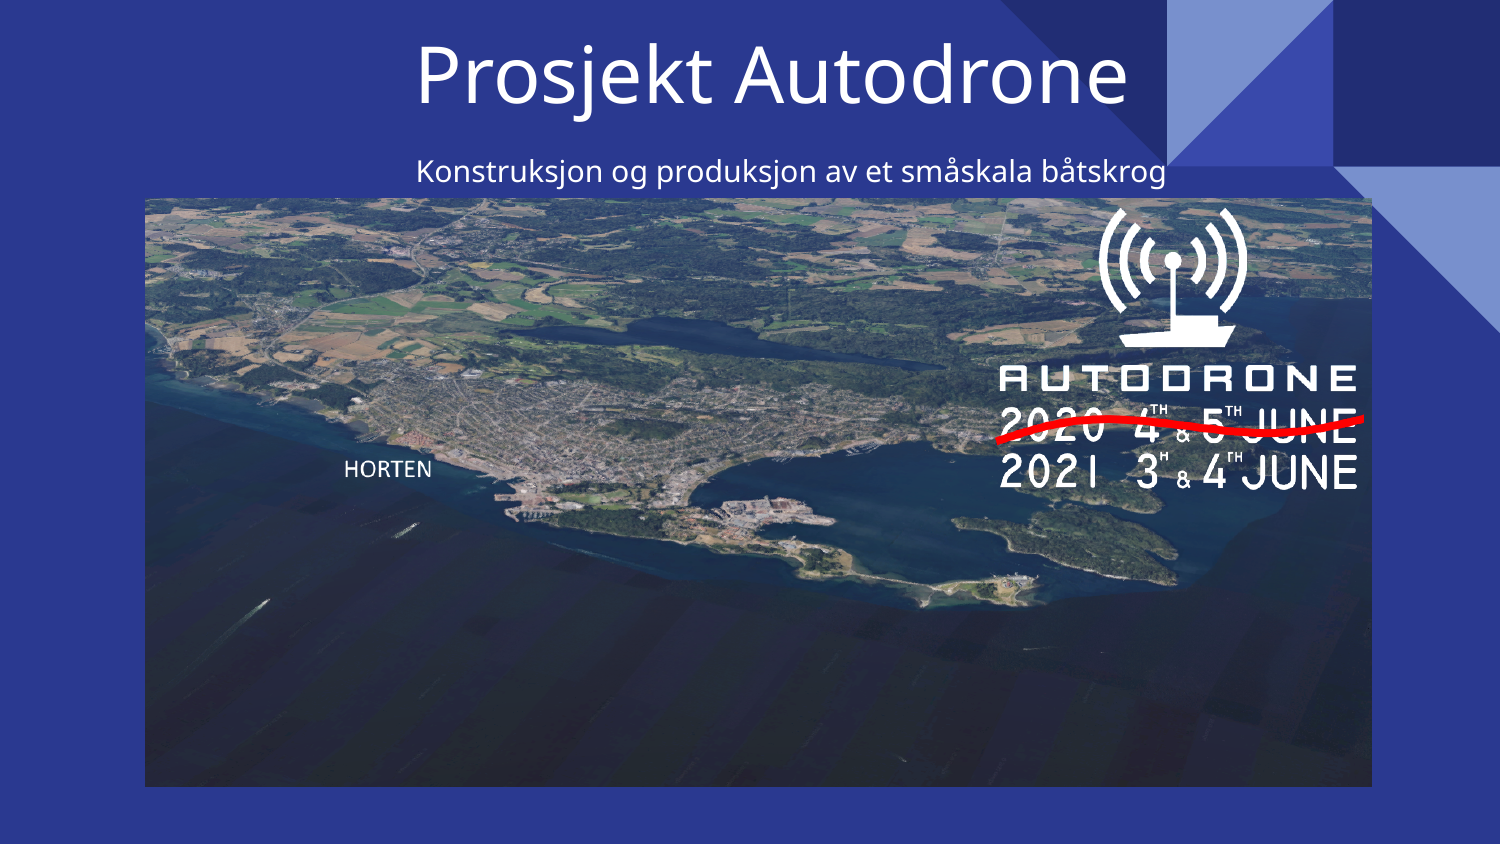

# Prosjekt Autodrone
Konstruksjon og produksjon av et småskala båtskrog